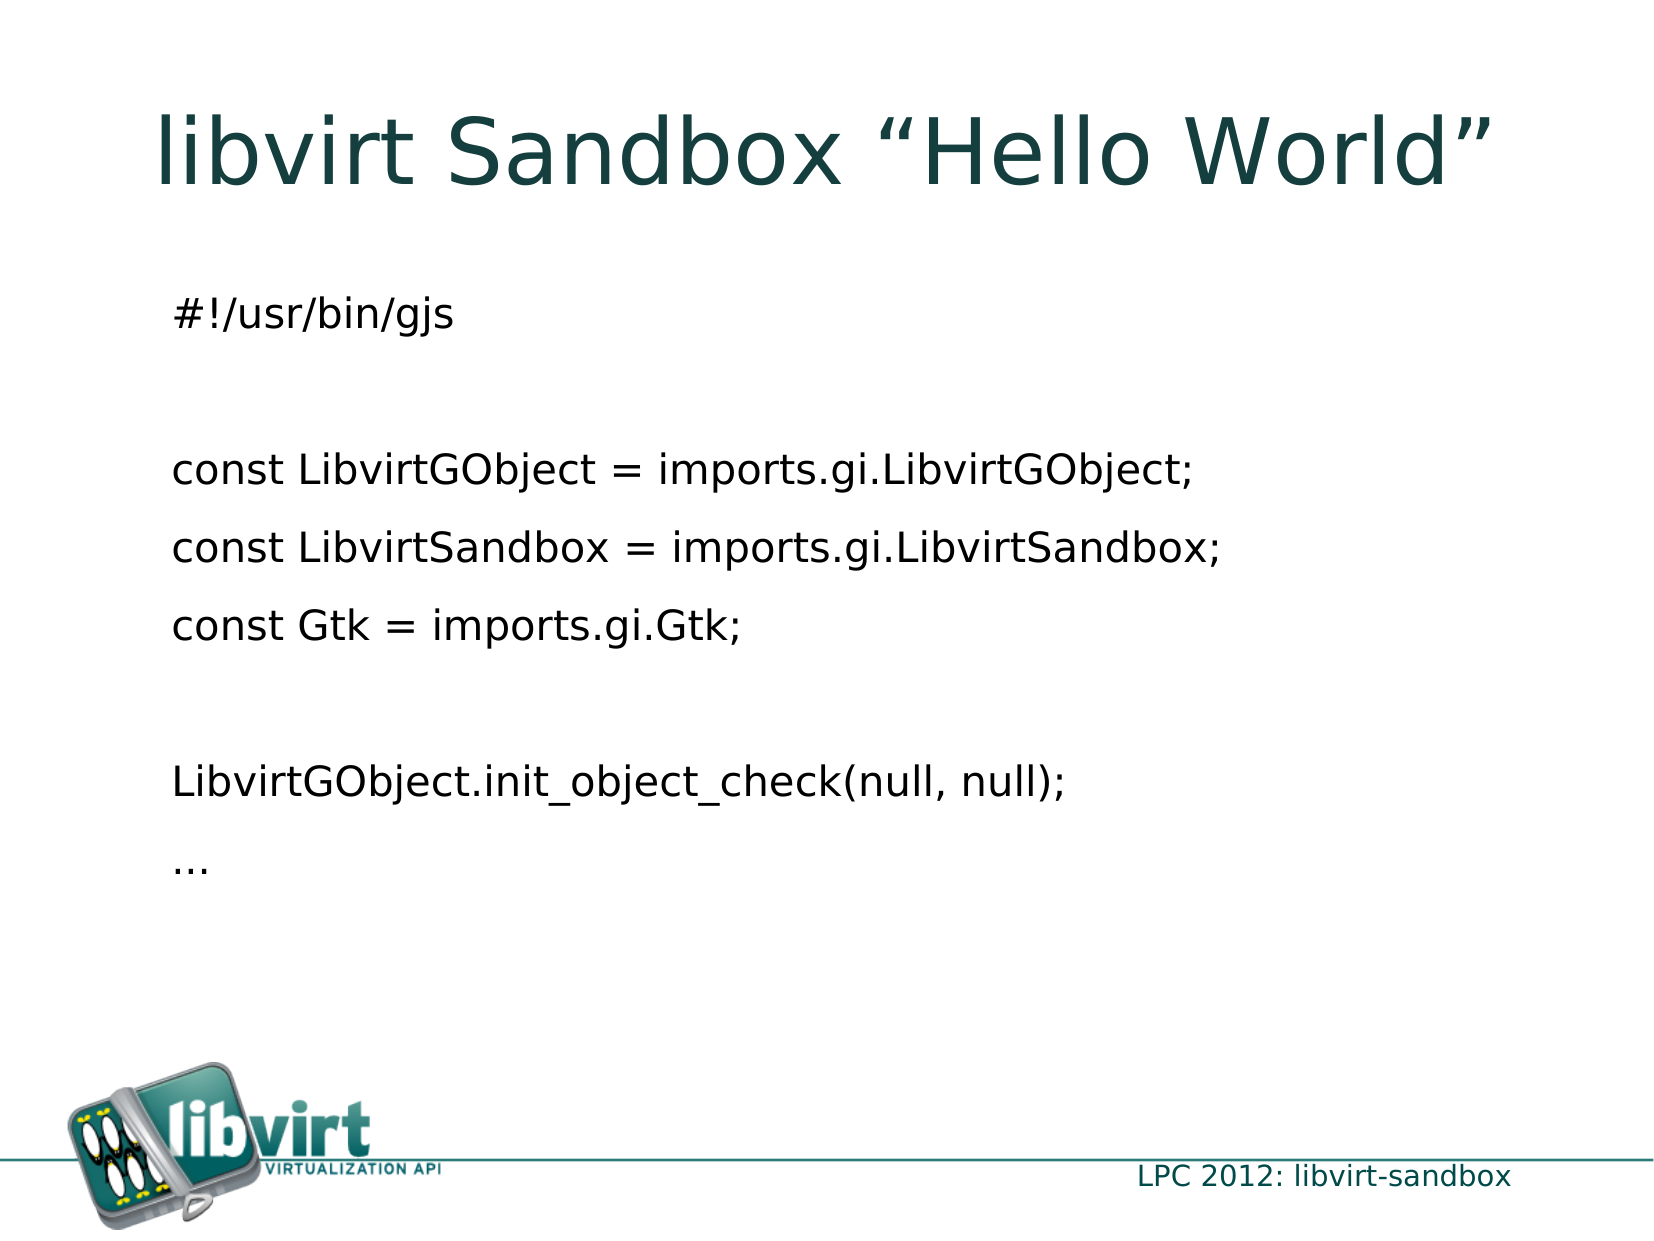

# libvirt Sandbox “Hello World”
#!/usr/bin/gjs
const LibvirtGObject = imports.gi.LibvirtGObject;
const LibvirtSandbox = imports.gi.LibvirtSandbox;
const Gtk = imports.gi.Gtk;
LibvirtGObject.init_object_check(null, null);
...
LPC 2012: libvirt-sandbox